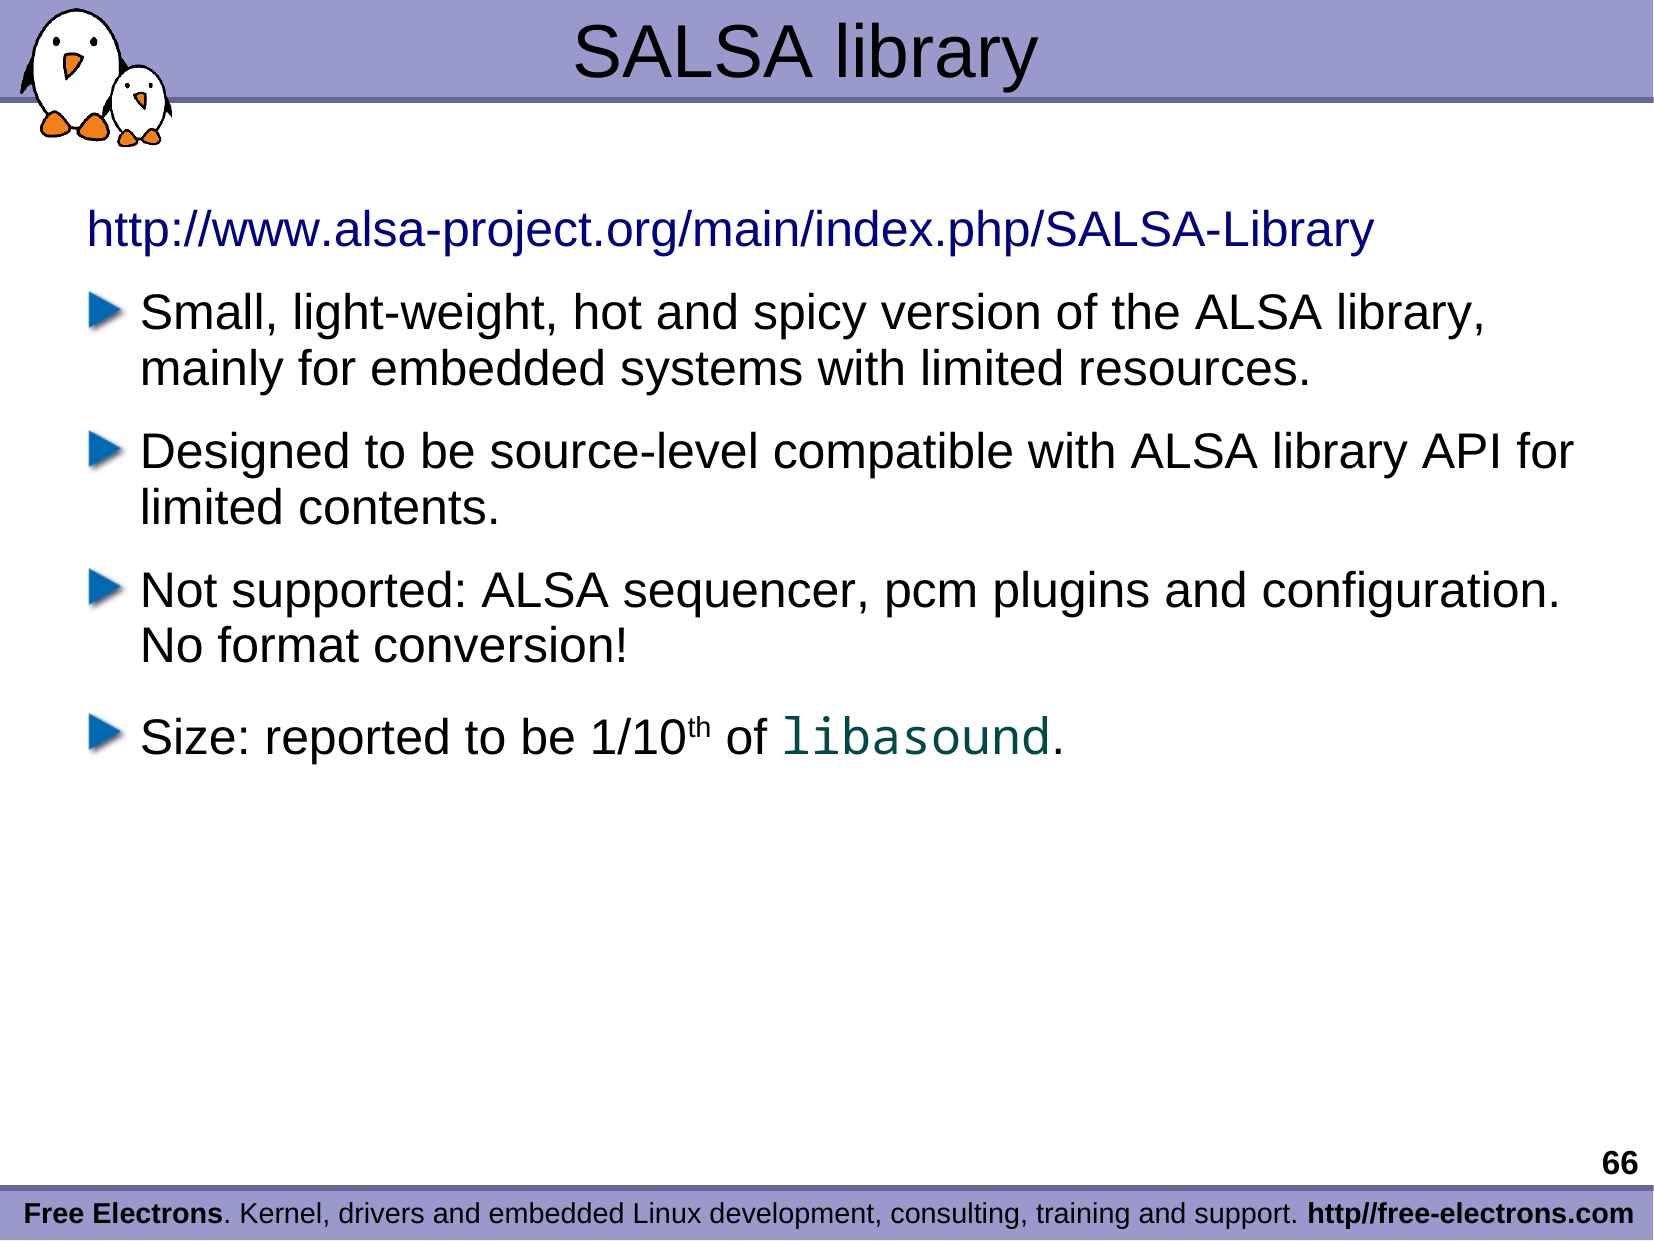

# SALSA library
http://www.alsa-project.org/main/index.php/SALSA-Library
Small, light-weight, hot and spicy version of the ALSA library, mainly for embedded systems with limited resources.
Designed to be source-level compatible with ALSA library API for limited contents.
Not supported: ALSA sequencer, pcm plugins and configuration. No format conversion!
Size: reported to be 1/10th of libasound.